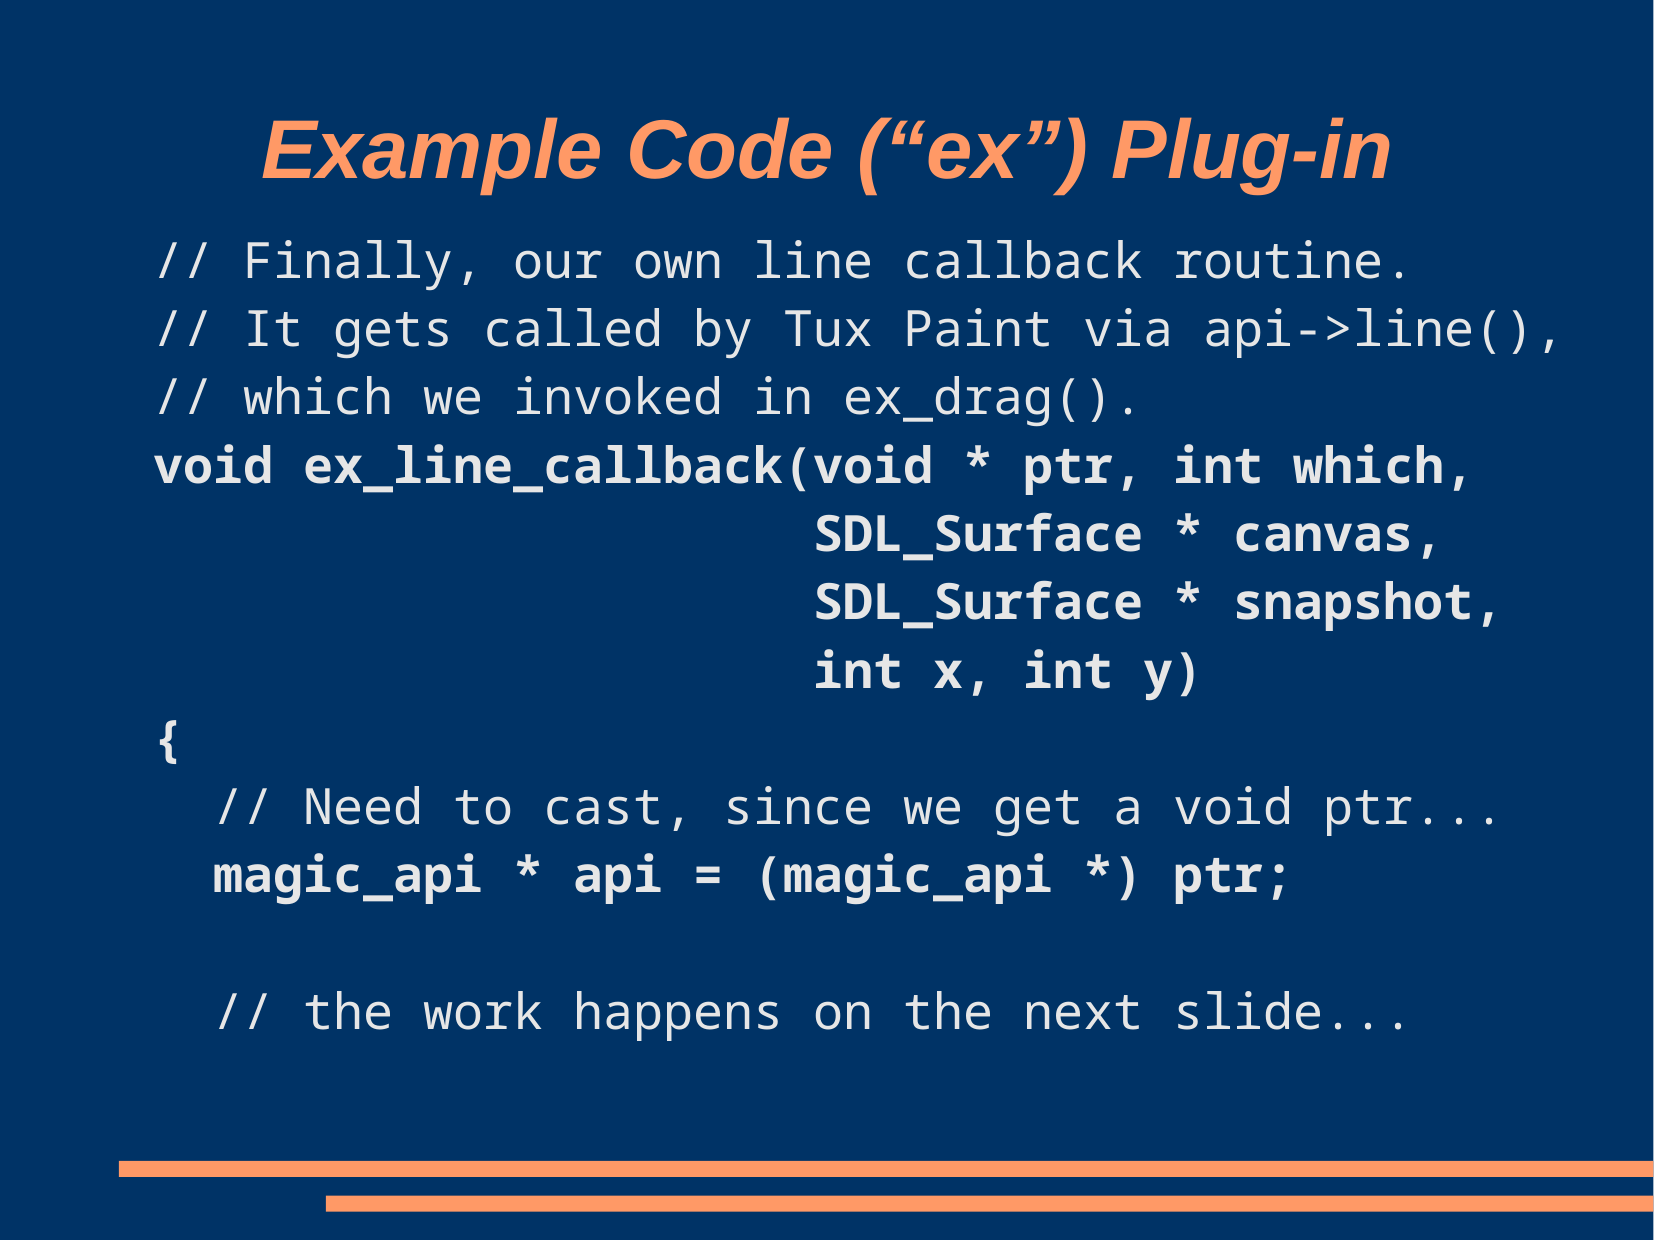

# Example Code (“ex”) Plug-in
// Finally, our own line callback routine.
// It gets called by Tux Paint via api->line(),
// which we invoked in ex_drag().
void ex_line_callback(void * ptr, int which,
 SDL_Surface * canvas,
 SDL_Surface * snapshot,
 int x, int y)
{
 // Need to cast, since we get a void ptr...
 magic_api * api = (magic_api *) ptr;
 // the work happens on the next slide...